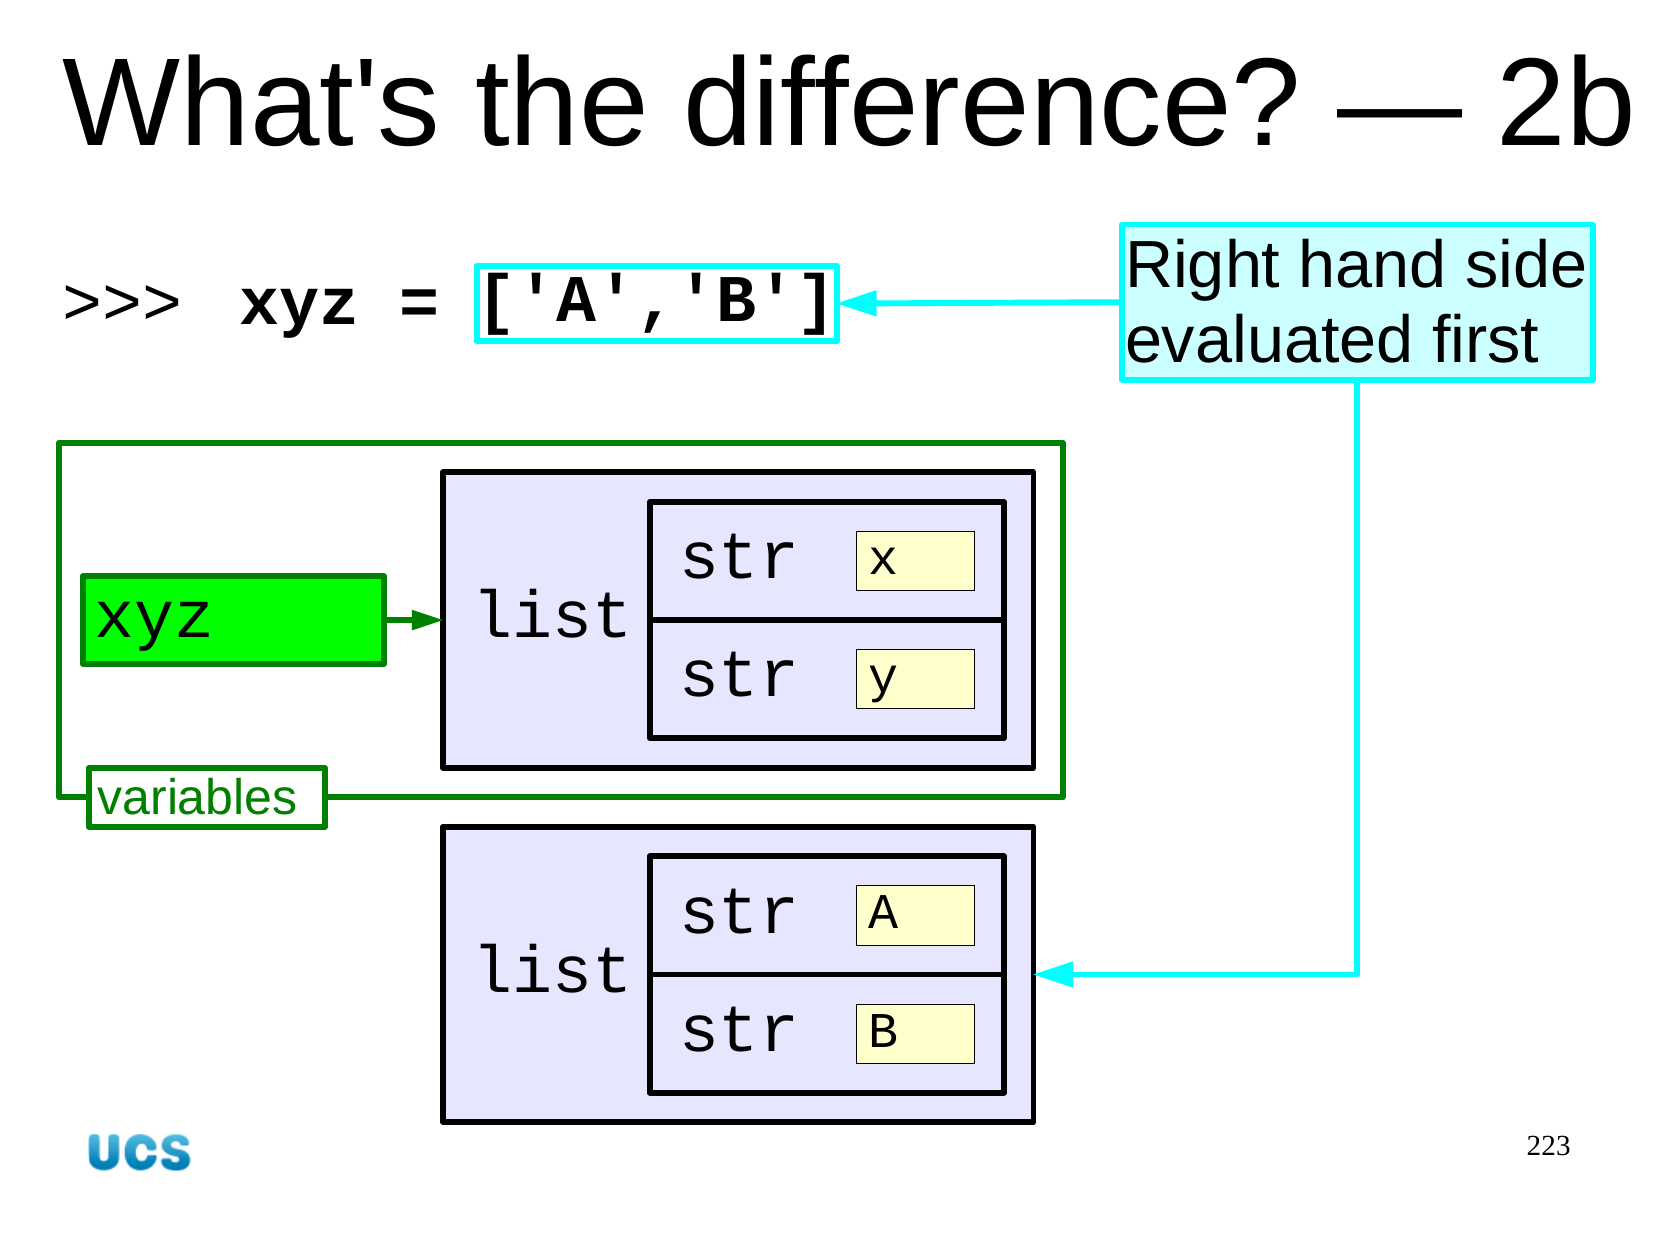

What's the difference? — 2b
Right hand side
evaluated first
>>>
xyz =
['A','B']
list
str
x
xyz
str
y
variables
list
str
A
str
B
223